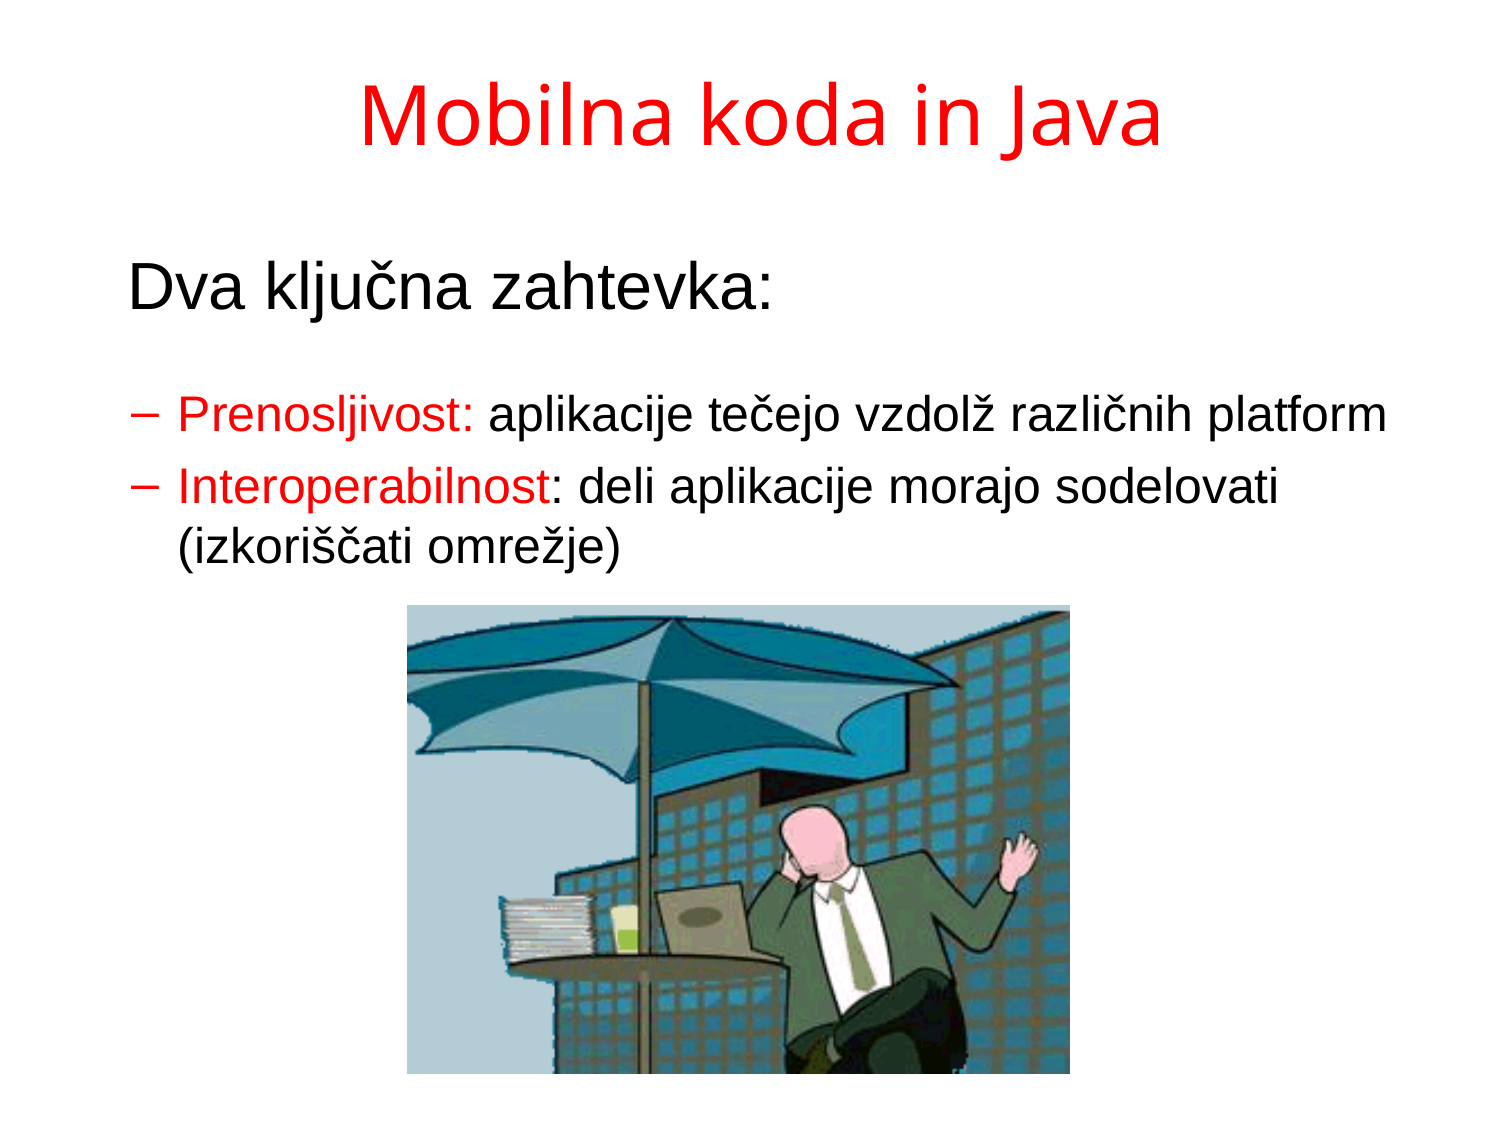

Mobilna koda in Java
# Dva ključna zahtevka:
Prenosljivost: aplikacije tečejo vzdolž različnih platform
Interoperabilnost: deli aplikacije morajo sodelovati (izkoriščati omrežje)